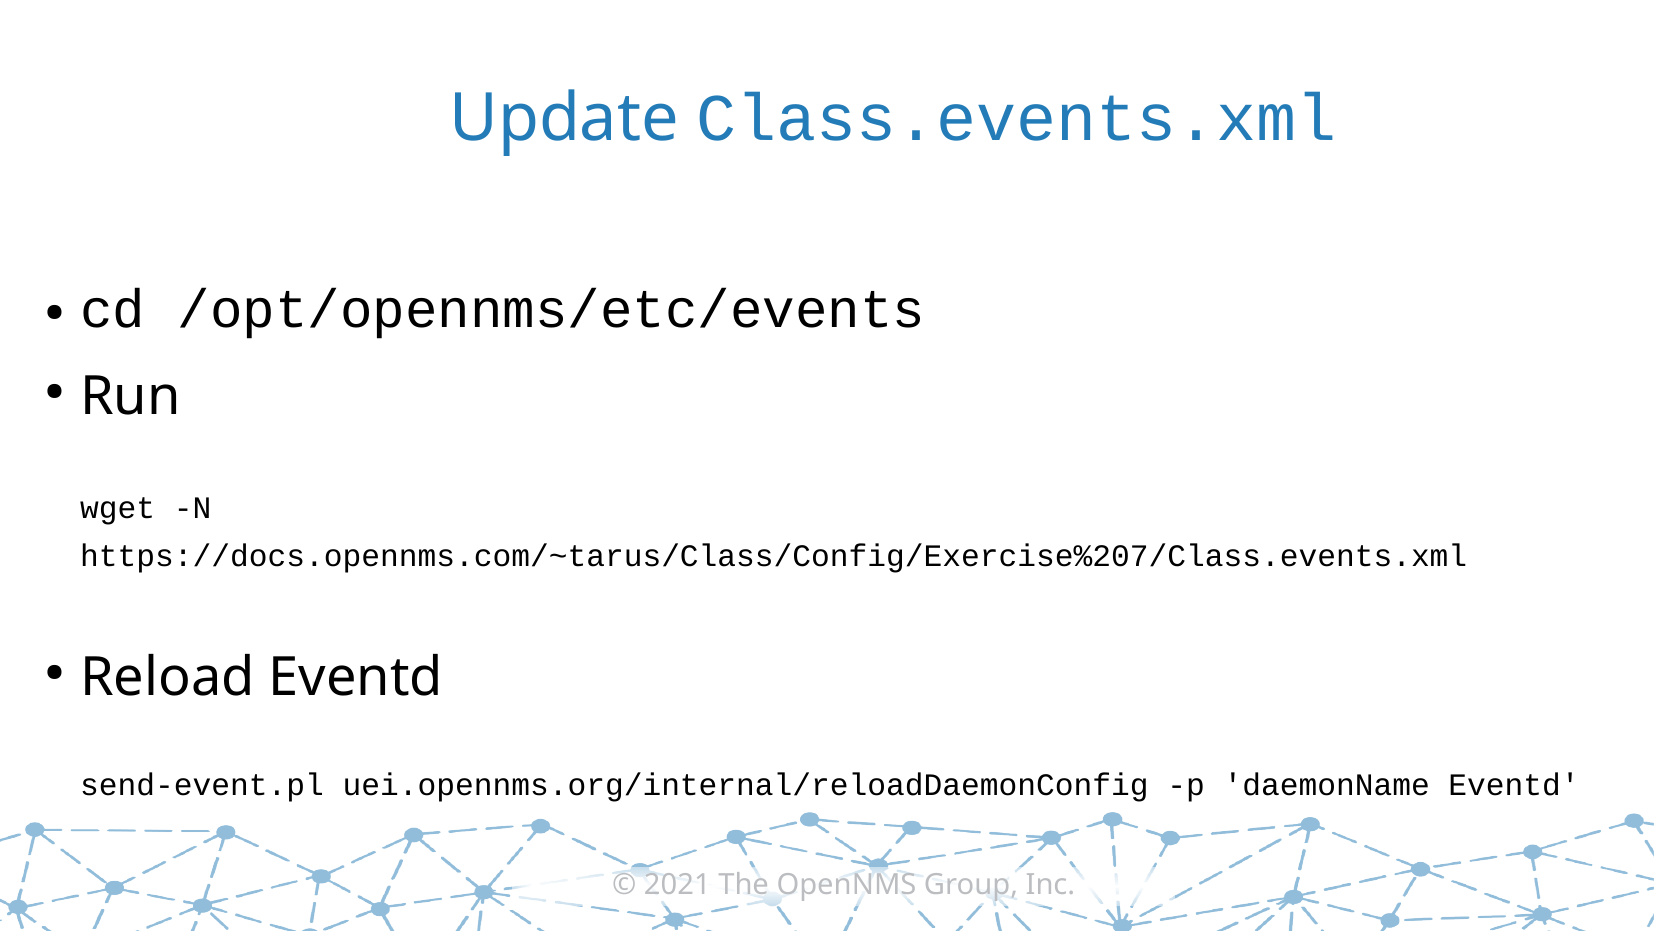

# Update Class.events.xml
cd /opt/opennms/etc/events
Run
wget -N https://docs.opennms.com/~tarus/Class/Config/Exercise%207/Class.events.xml
Reload Eventd
send-event.pl uei.opennms.org/internal/reloadDaemonConfig -p 'daemonName Eventd'